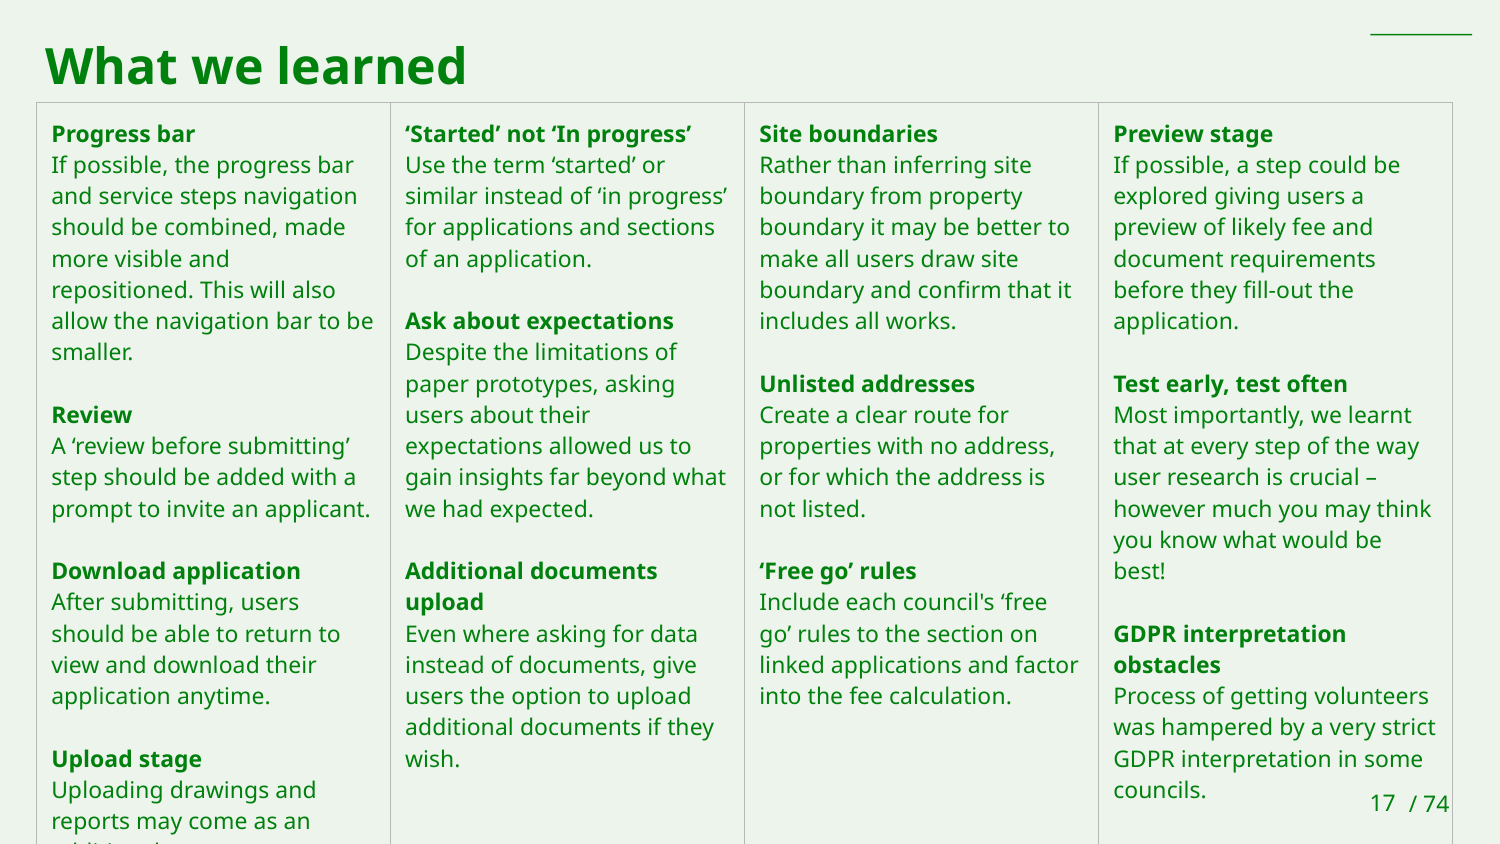

# What we learned
| Progress bar If possible, the progress bar and service steps navigation should be combined, made more visible and repositioned. This will also allow the navigation bar to be smaller. Review A ‘review before submitting’ step should be added with a prompt to invite an applicant. Download application After submitting, users should be able to return to view and download their application anytime. Upload stage Uploading drawings and reports may come as an additional stage. | ‘Started’ not ‘In progress’ Use the term ‘started’ or similar instead of ‘in progress’ for applications and sections of an application. Ask about expectations Despite the limitations of paper prototypes, asking users about their expectations allowed us to gain insights far beyond what we had expected. Additional documents upload Even where asking for data instead of documents, give users the option to upload additional documents if they wish. | Site boundaries Rather than inferring site boundary from property boundary it may be better to make all users draw site boundary and confirm that it includes all works. Unlisted addresses Create a clear route for properties with no address, or for which the address is not listed. ‘Free go’ rules Include each council's ‘free go’ rules to the section on linked applications and factor into the fee calculation. | Preview stage If possible, a step could be explored giving users a preview of likely fee and document requirements before they fill-out the application. Test early, test often Most importantly, we learnt that at every step of the way user research is crucial – however much you may think you know what would be best! GDPR interpretation obstacles Process of getting volunteers was hampered by a very strict GDPR interpretation in some councils. |
| --- | --- | --- | --- |